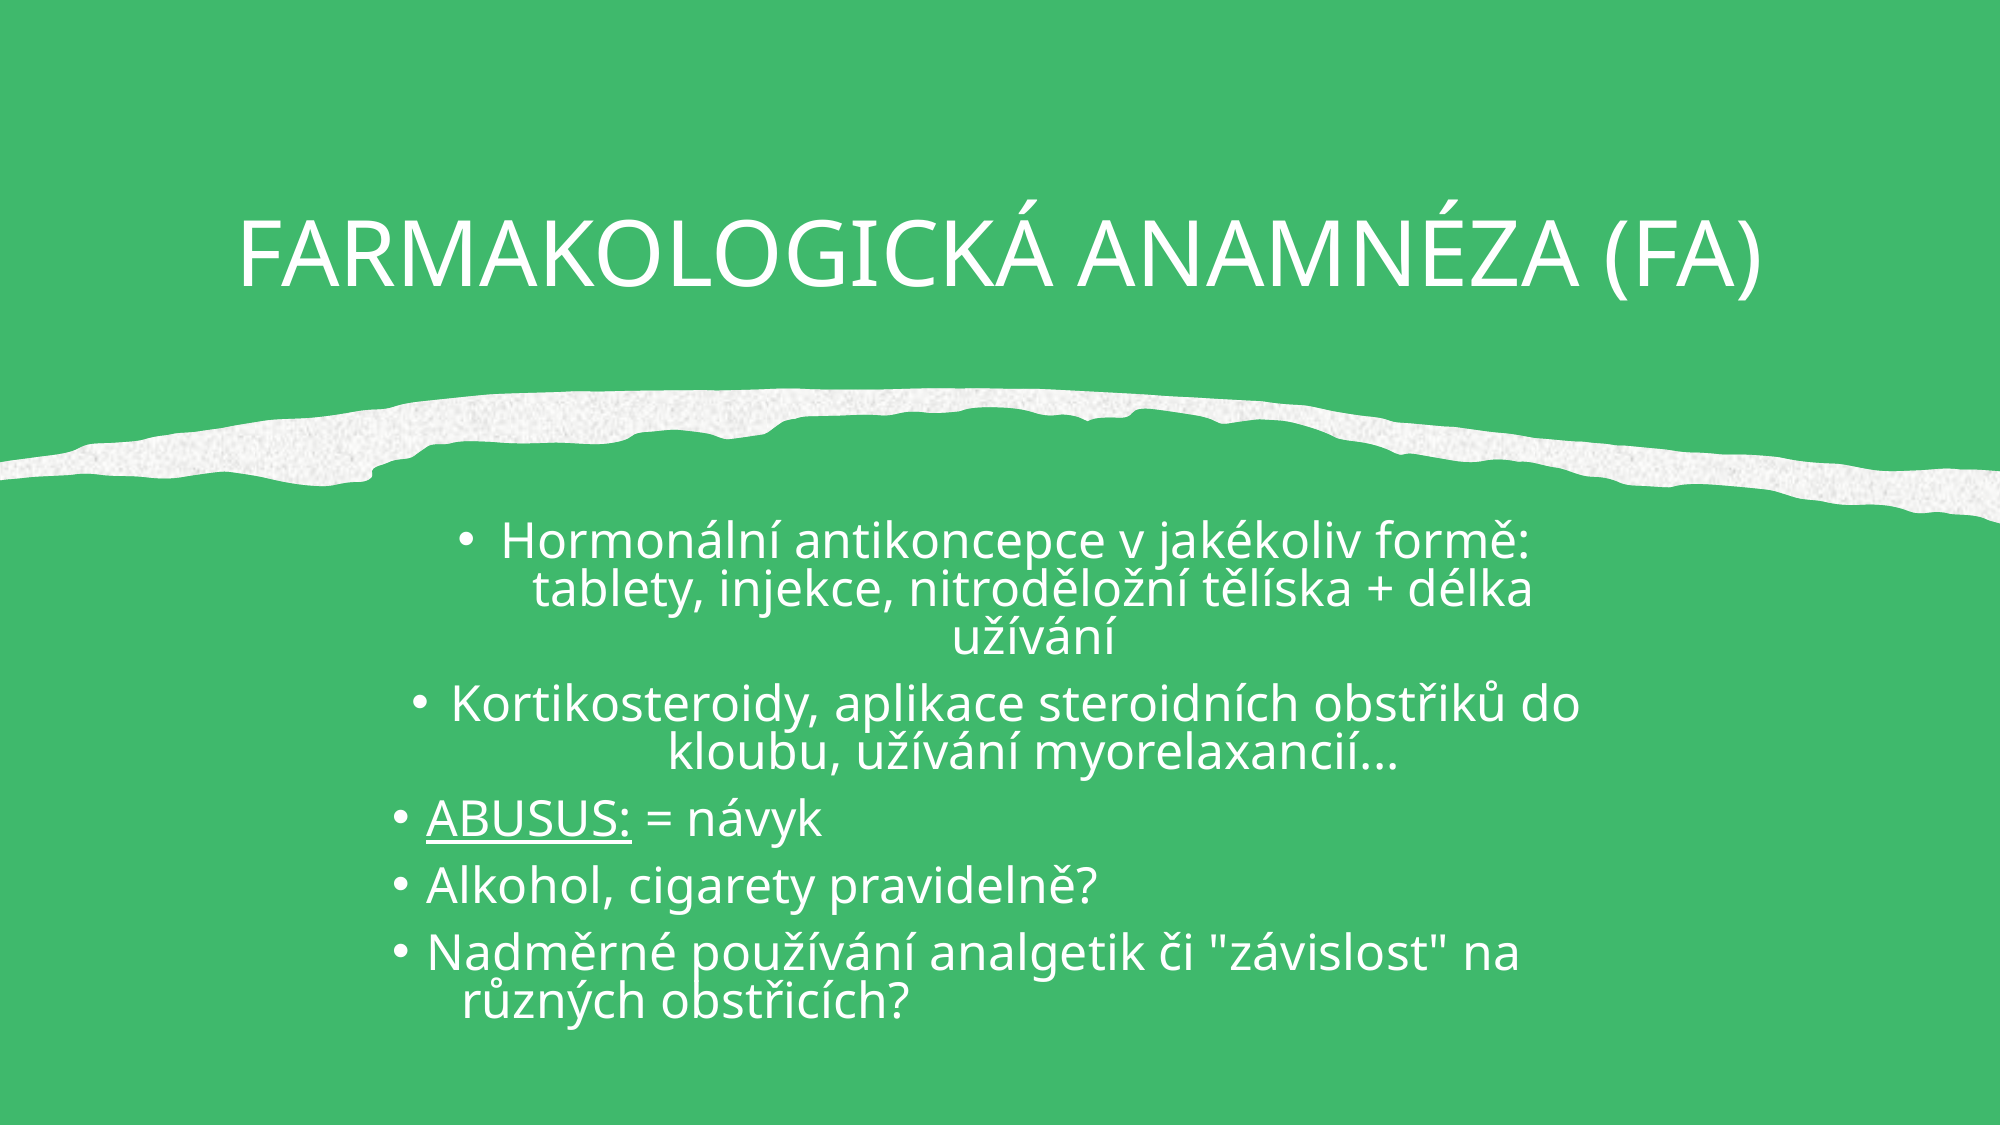

# FARMAKOLOGICKÁ ANAMNÉZA (FA)
Hormonální antikoncepce v jakékoliv formě: tablety, injekce, nitroděložní tělíska + délka užívání
Kortikosteroidy, aplikace steroidních obstřiků do kloubu, užívání myorelaxancií...
ABUSUS: = návyk
Alkohol, cigarety pravidelně?
Nadměrné používání analgetik či "závislost" na různých obstřicích?